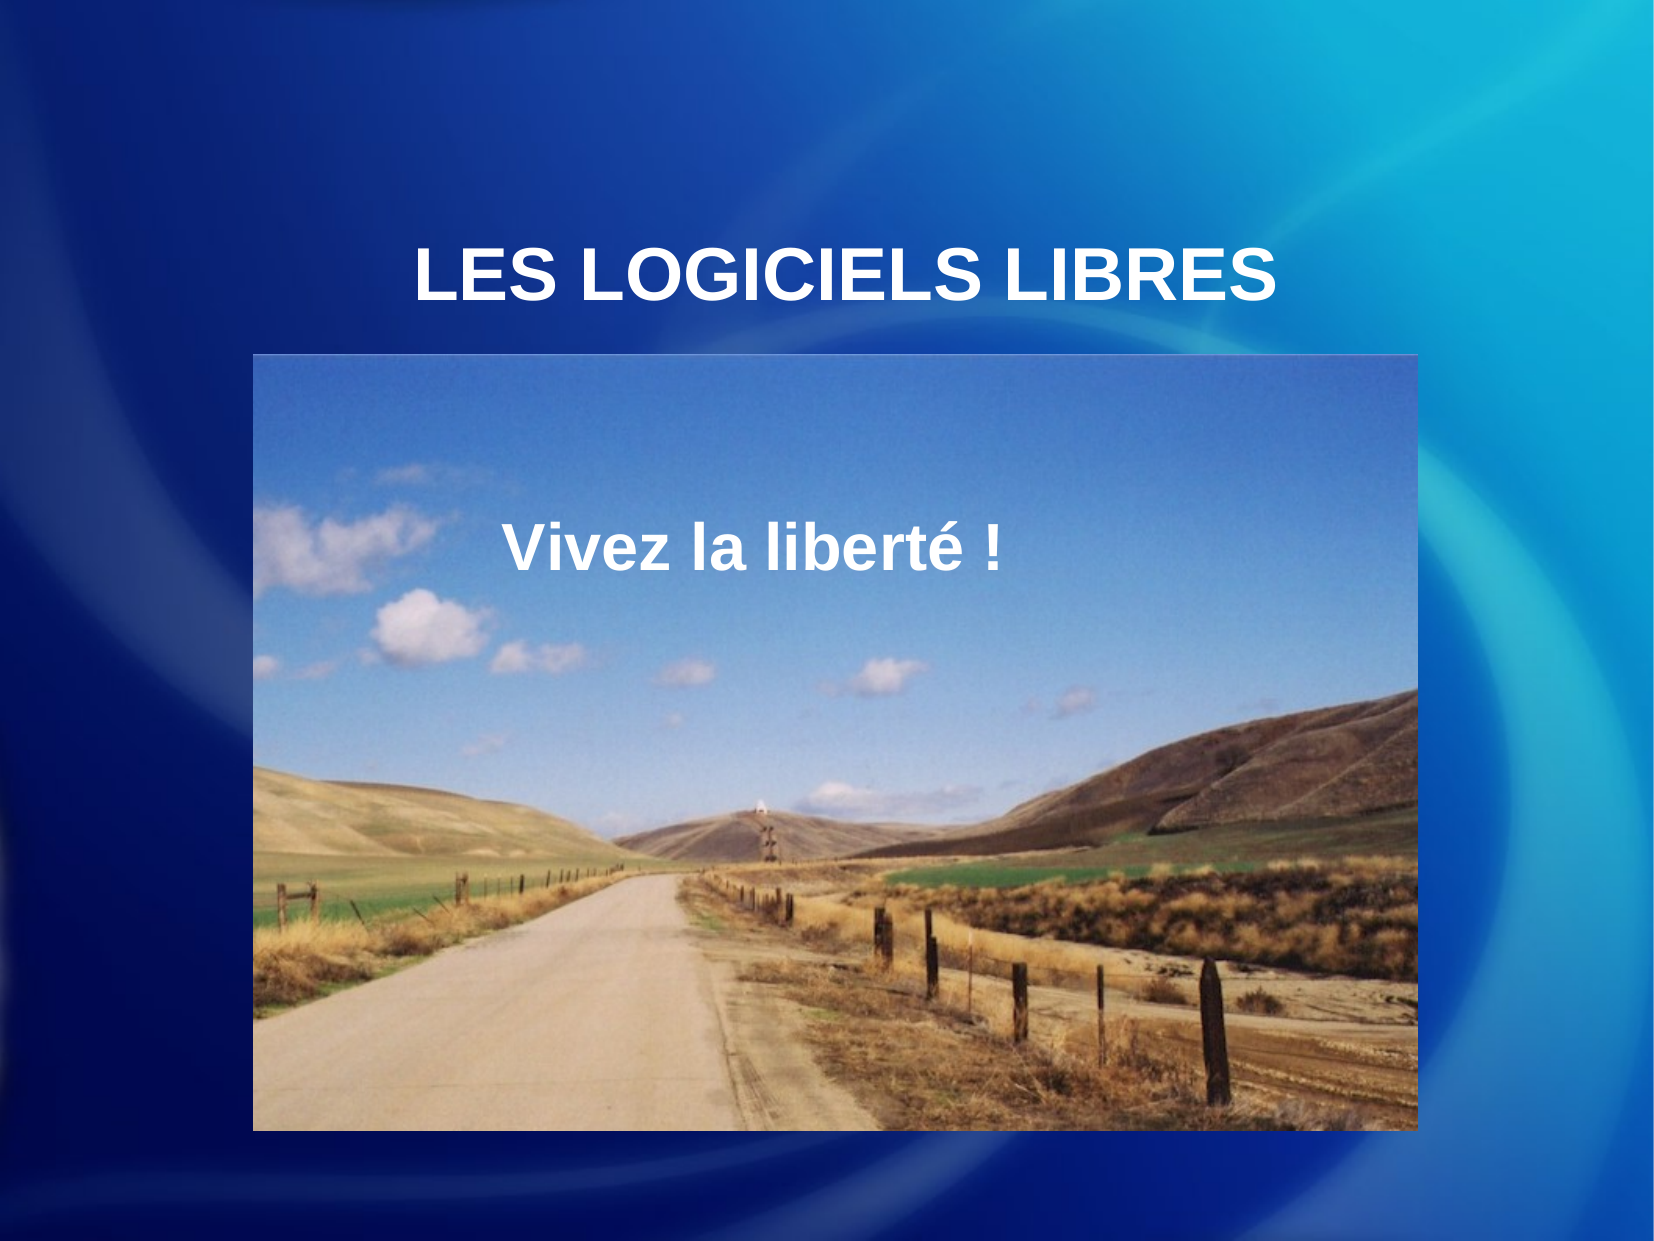

# LES LOGICIELS LIBRES
Vivez la liberté !